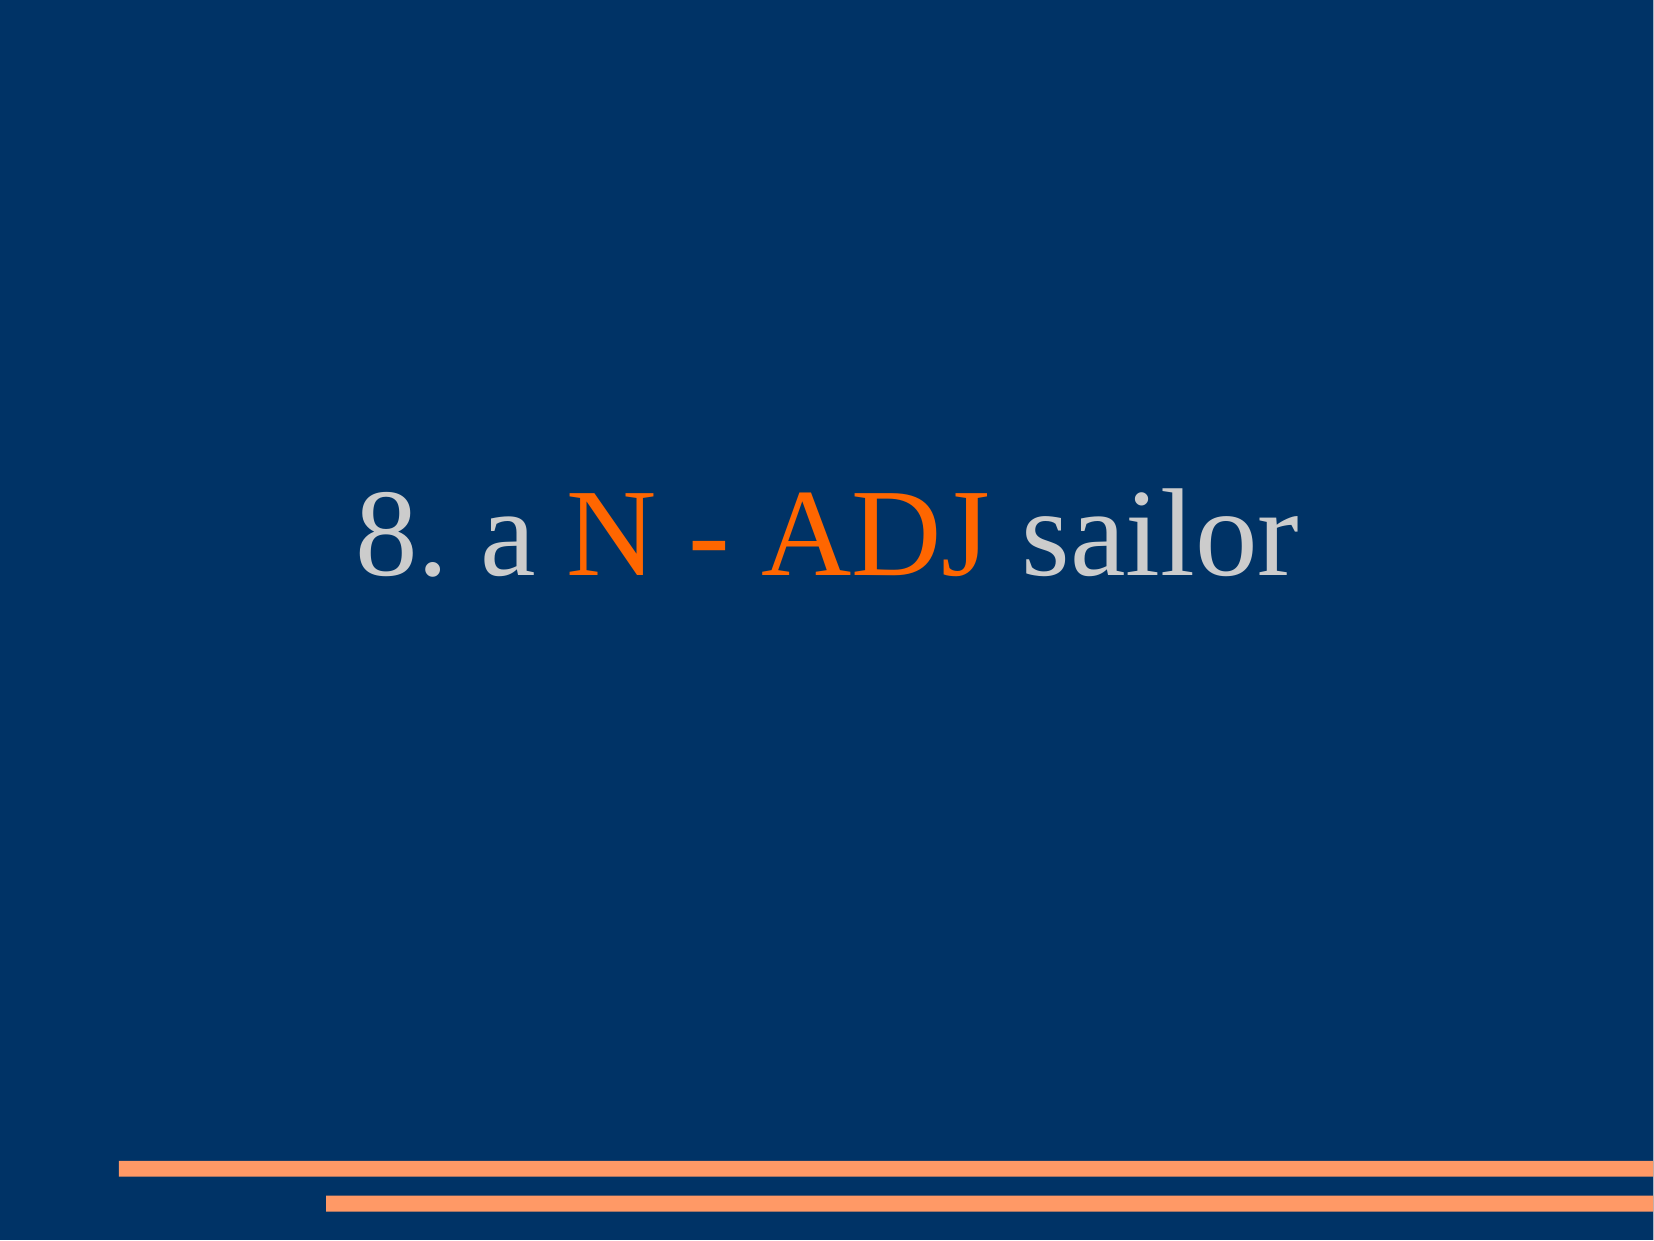

# 8. a N - ADJ sailor